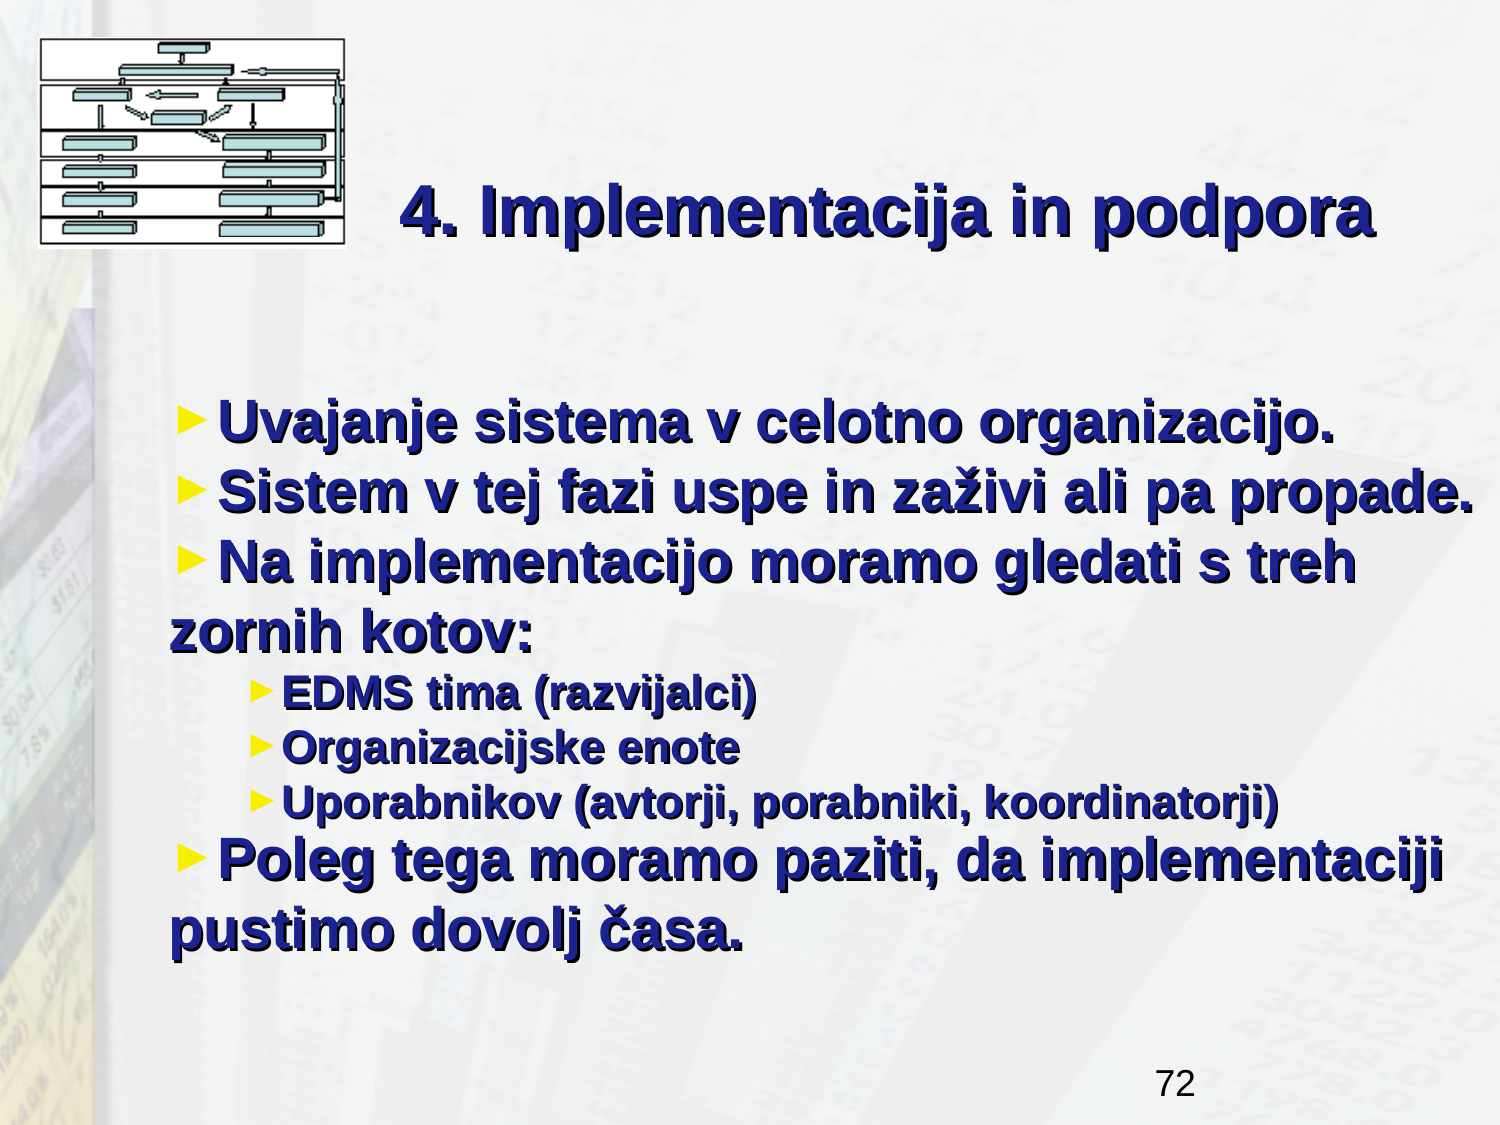

# 4. Implementacija in podpora
Uvajanje sistema v celotno organizacijo.
Sistem v tej fazi uspe in zaživi ali pa propade.
Na implementacijo moramo gledati s treh zornih kotov:
EDMS tima (razvijalci)
Organizacijske enote
Uporabnikov (avtorji, porabniki, koordinatorji)
Poleg tega moramo paziti, da implementaciji pustimo dovolj časa.
72